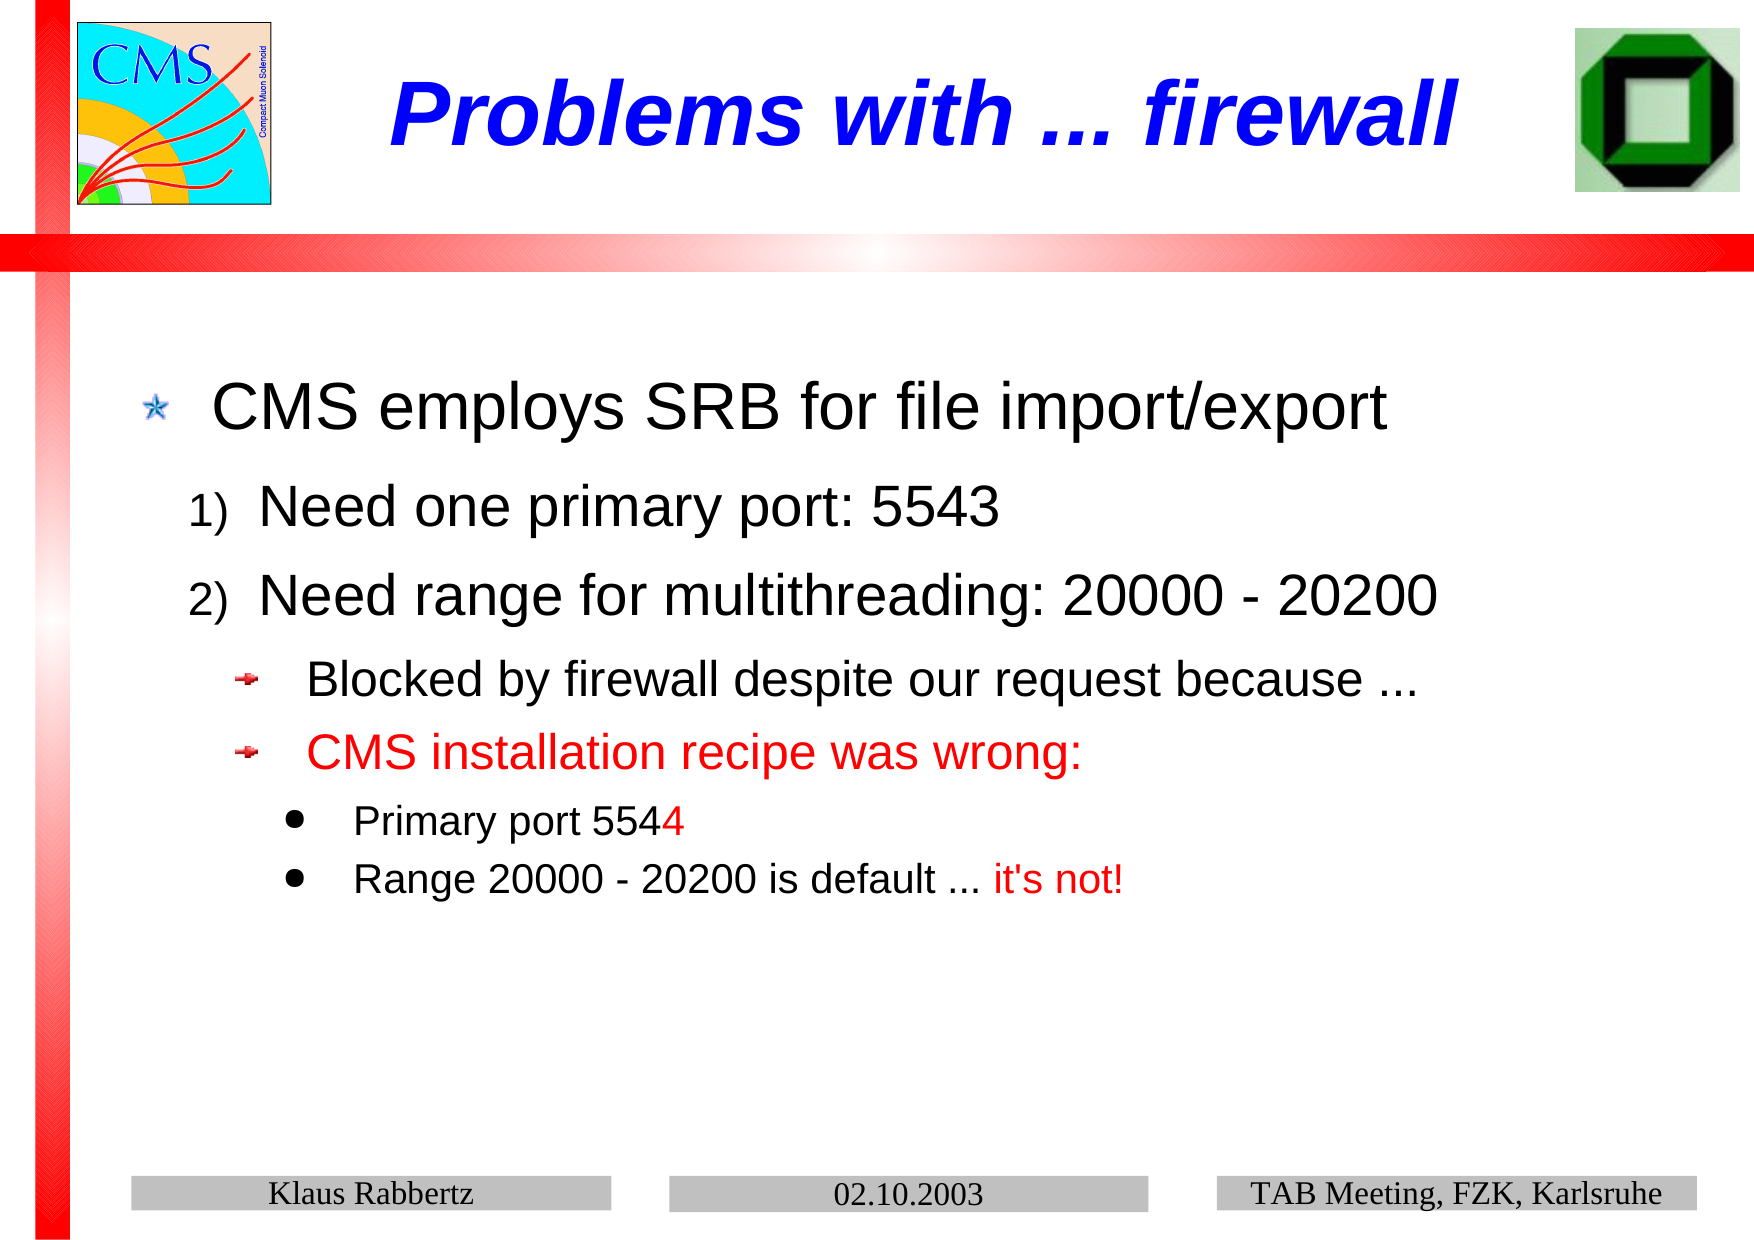

# Problems with ... firewall
CMS employs SRB for file import/export
Need one primary port: 5543
Need range for multithreading: 20000 - 20200
Blocked by firewall despite our request because ...
CMS installation recipe was wrong:
Primary port 5544
Range 20000 - 20200 is default ... it's not!